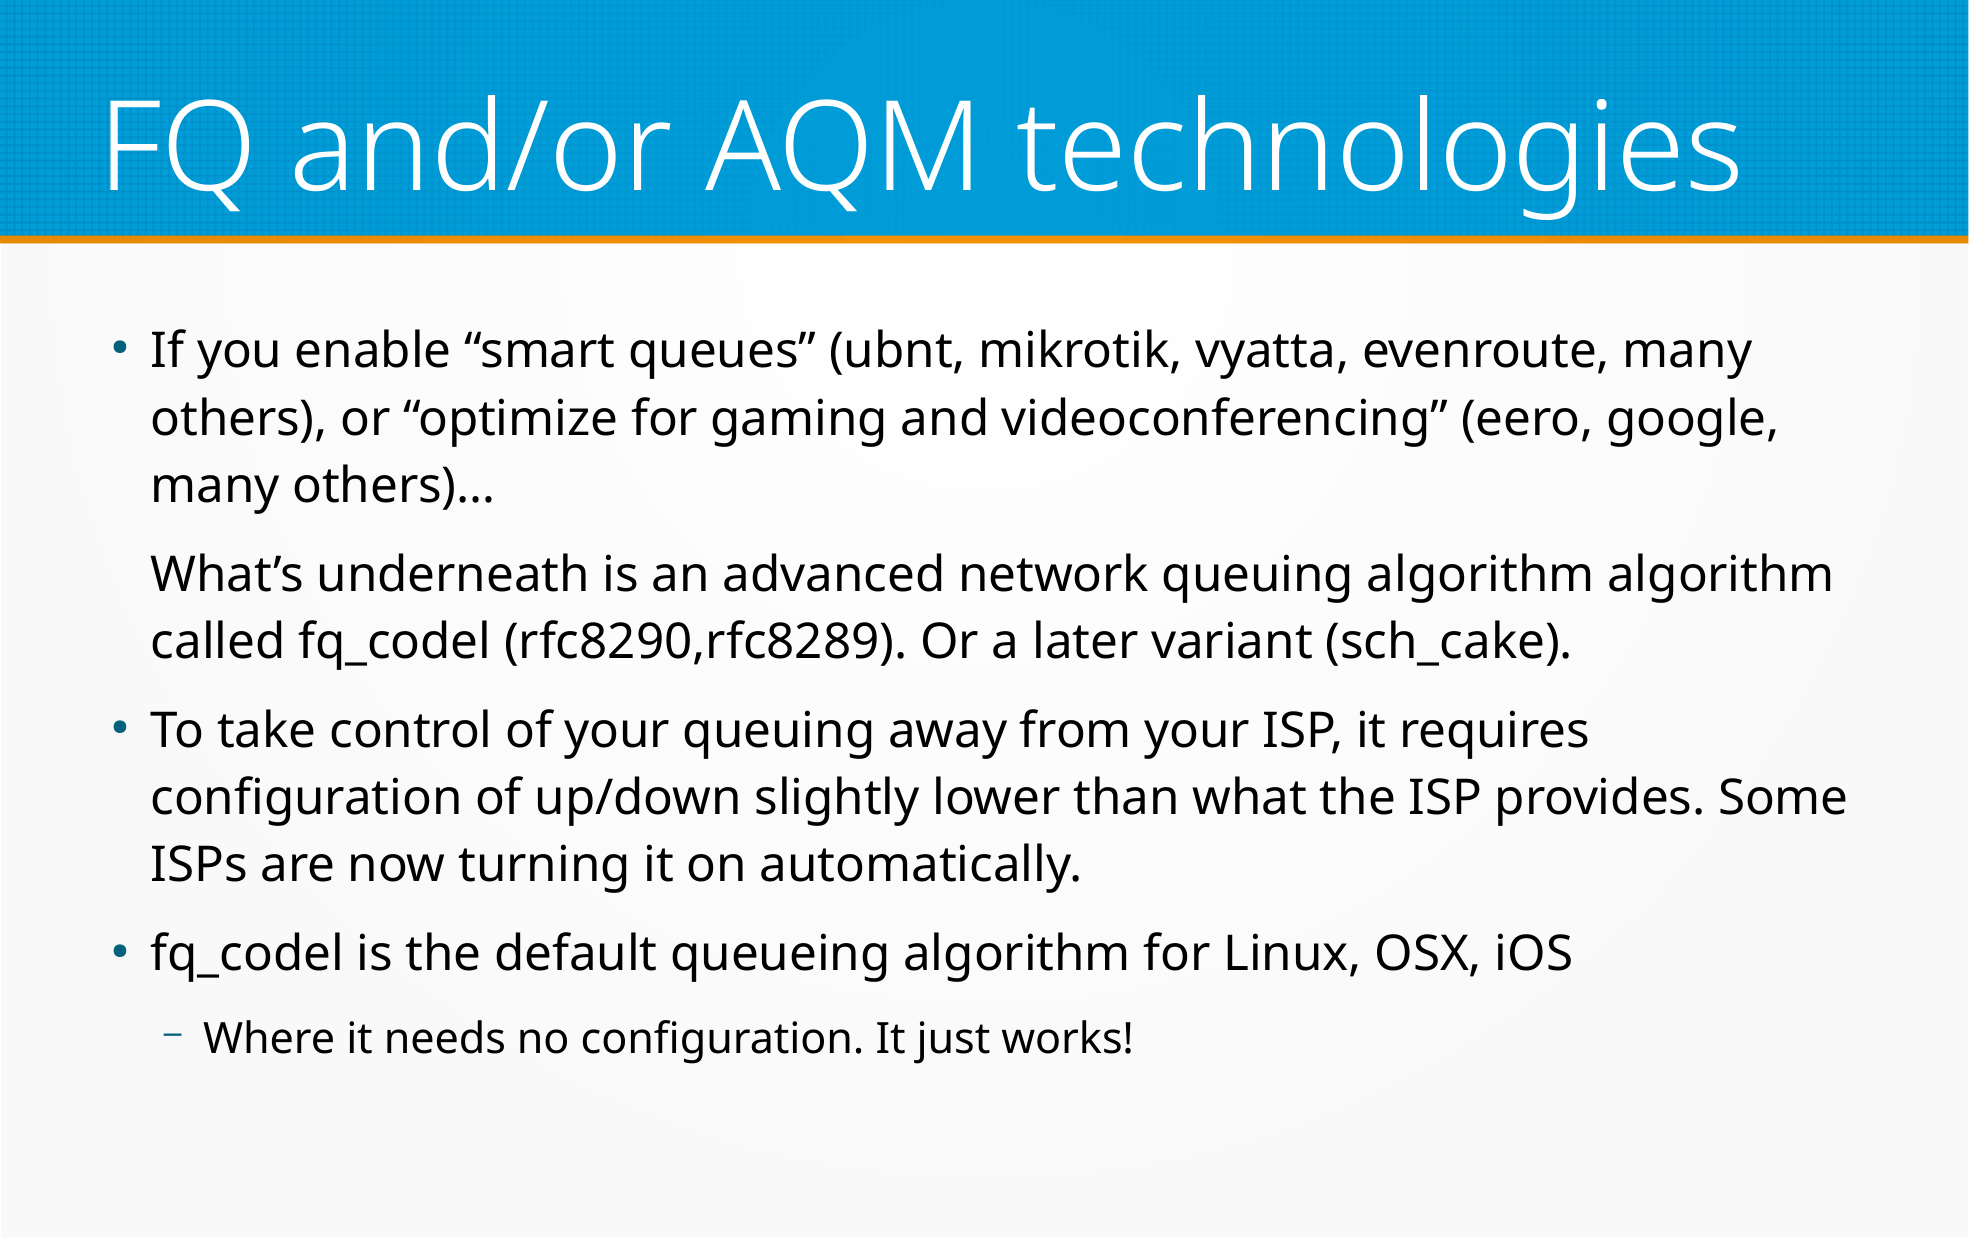

# FQ and/or AQM technologies
If you enable “smart queues” (ubnt, mikrotik, vyatta, evenroute, many others), or “optimize for gaming and videoconferencing” (eero, google, many others)…
What’s underneath is an advanced network queuing algorithm algorithm called fq_codel (rfc8290,rfc8289). Or a later variant (sch_cake).
To take control of your queuing away from your ISP, it requires configuration of up/down slightly lower than what the ISP provides. Some ISPs are now turning it on automatically.
fq_codel is the default queueing algorithm for Linux, OSX, iOS
Where it needs no configuration. It just works!